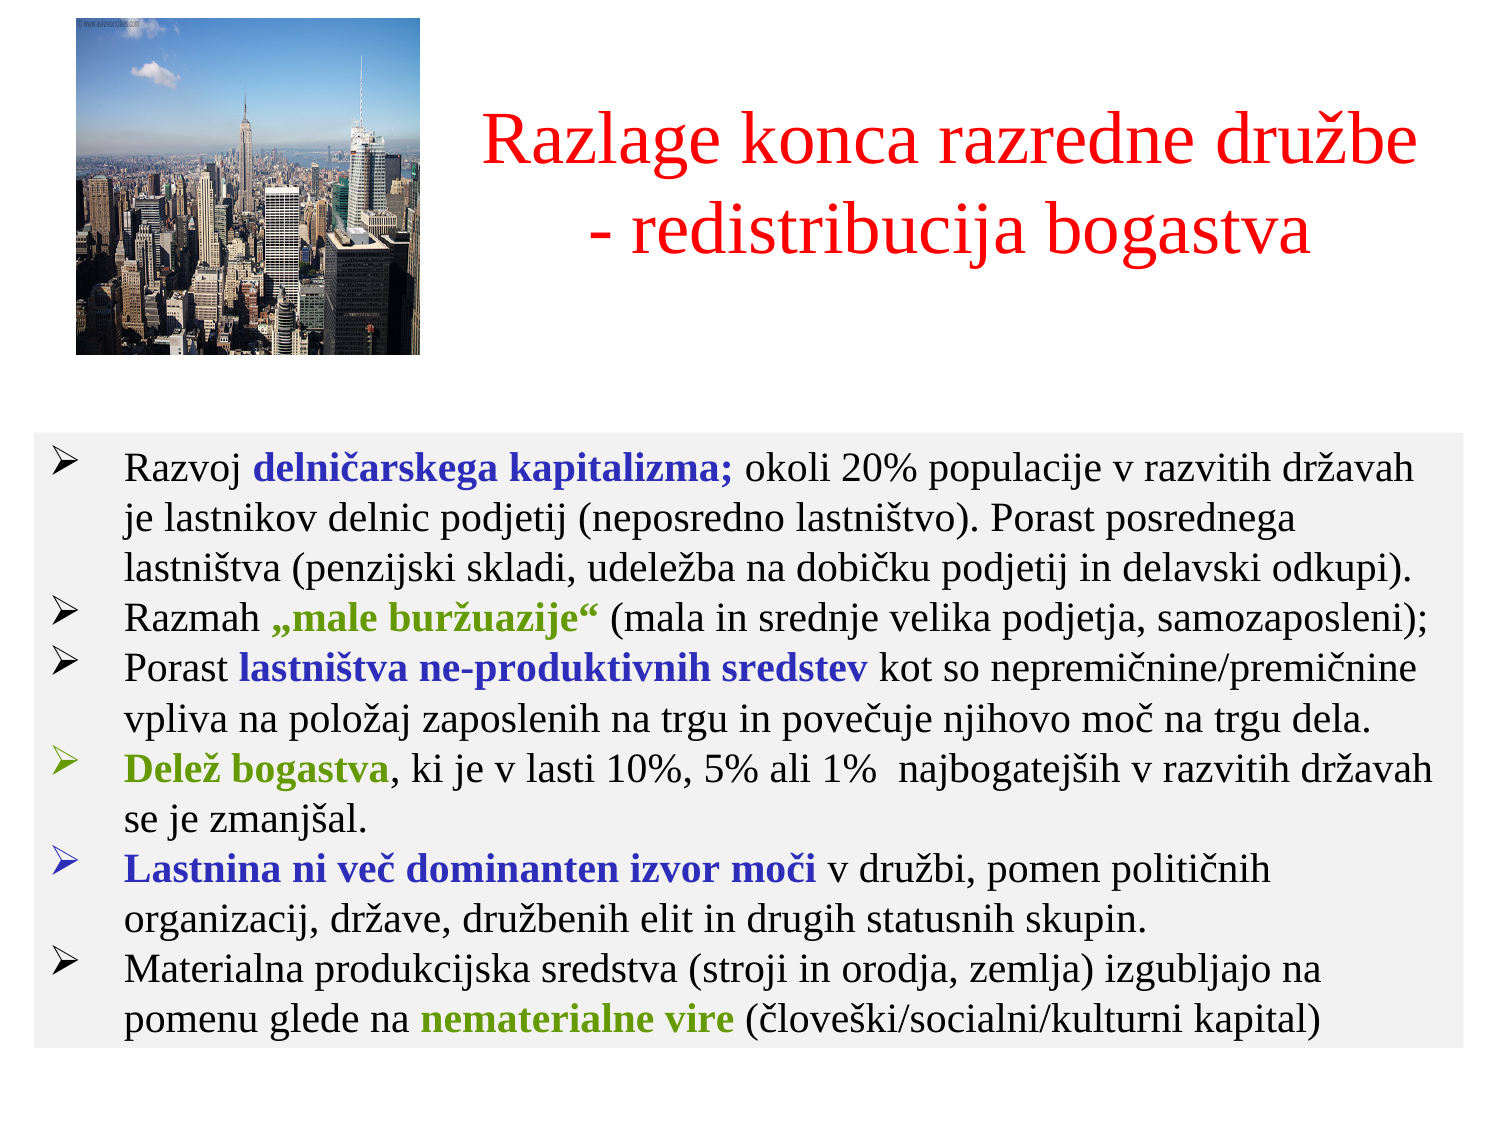

# Razlage konca razredne družbe - redistribucija bogastva
Razvoj delničarskega kapitalizma; okoli 20% populacije v razvitih državah je lastnikov delnic podjetij (neposredno lastništvo). Porast posrednega lastništva (penzijski skladi, udeležba na dobičku podjetij in delavski odkupi).
Razmah „male buržuazije“ (mala in srednje velika podjetja, samozaposleni);
Porast lastništva ne-produktivnih sredstev kot so nepremičnine/premičnine vpliva na položaj zaposlenih na trgu in povečuje njihovo moč na trgu dela.
Delež bogastva, ki je v lasti 10%, 5% ali 1% najbogatejših v razvitih državah se je zmanjšal.
Lastnina ni več dominanten izvor moči v družbi, pomen političnih organizacij, države, družbenih elit in drugih statusnih skupin.
Materialna produkcijska sredstva (stroji in orodja, zemlja) izgubljajo na pomenu glede na nematerialne vire (človeški/socialni/kulturni kapital)